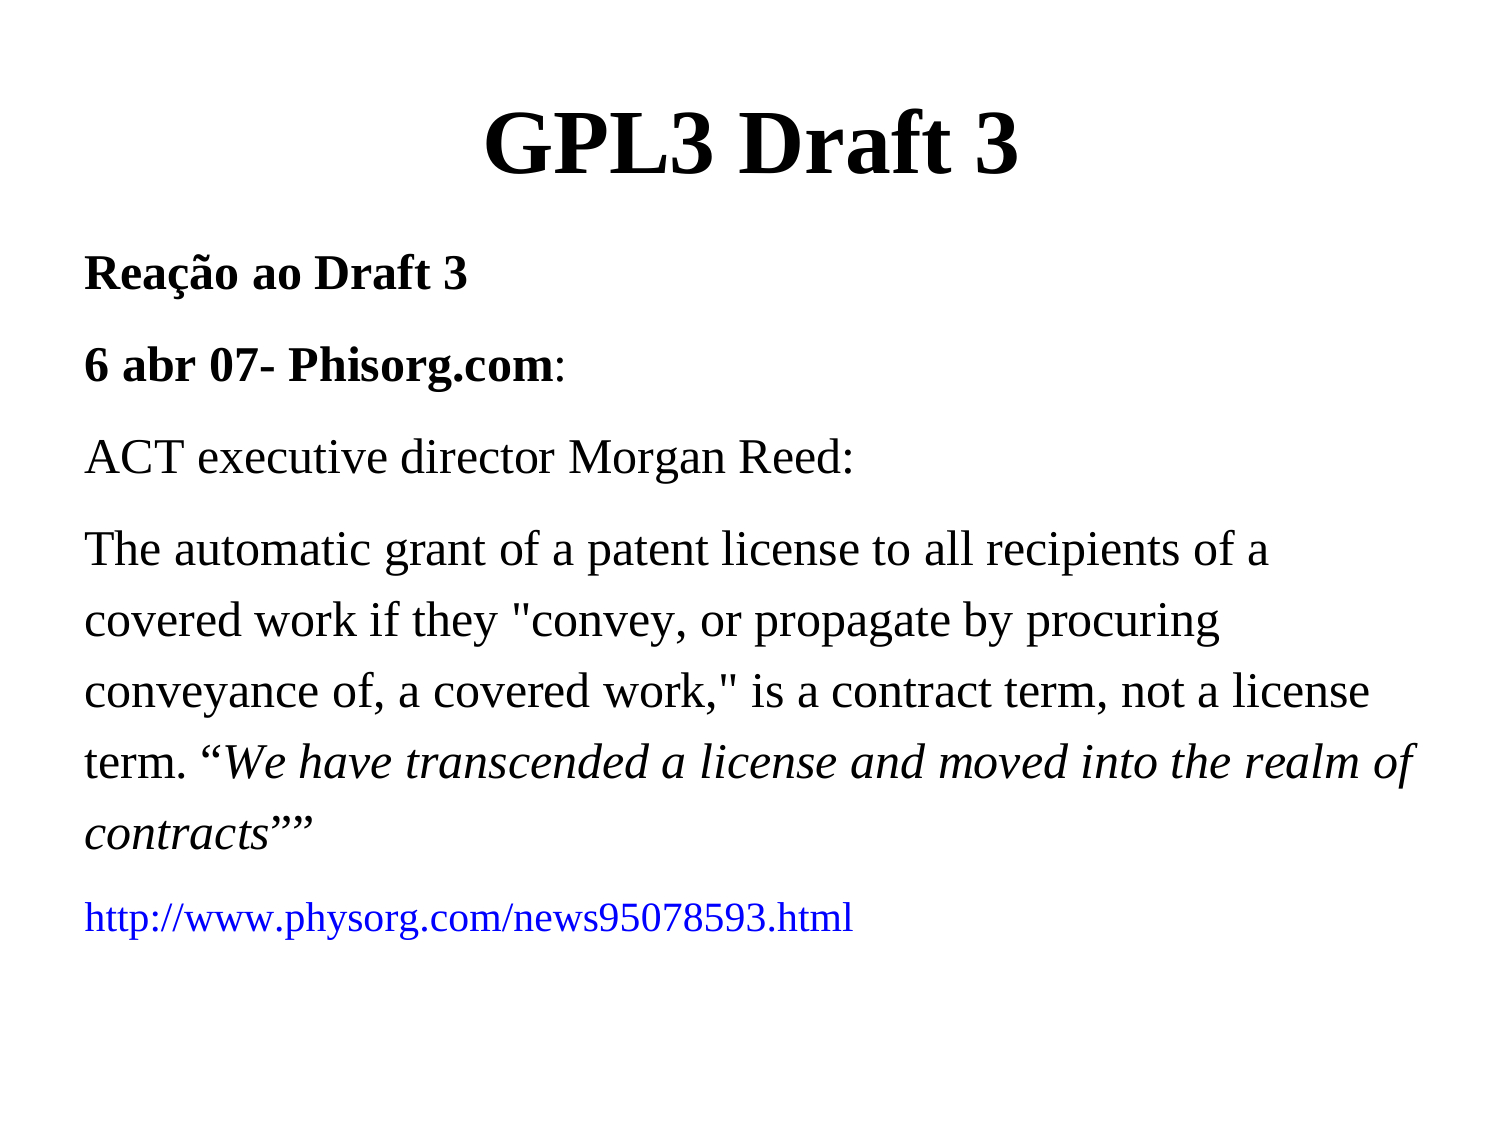

# GPL3 Draft 3
Reação ao Draft 3
6 abr 07- Phisorg.com:
ACT executive director Morgan Reed:
The automatic grant of a patent license to all recipients of a covered work if they "convey, or propagate by procuring conveyance of, a covered work," is a contract term, not a license term. “We have transcended a license and moved into the realm of contracts””
http://www.physorg.com/news95078593.html